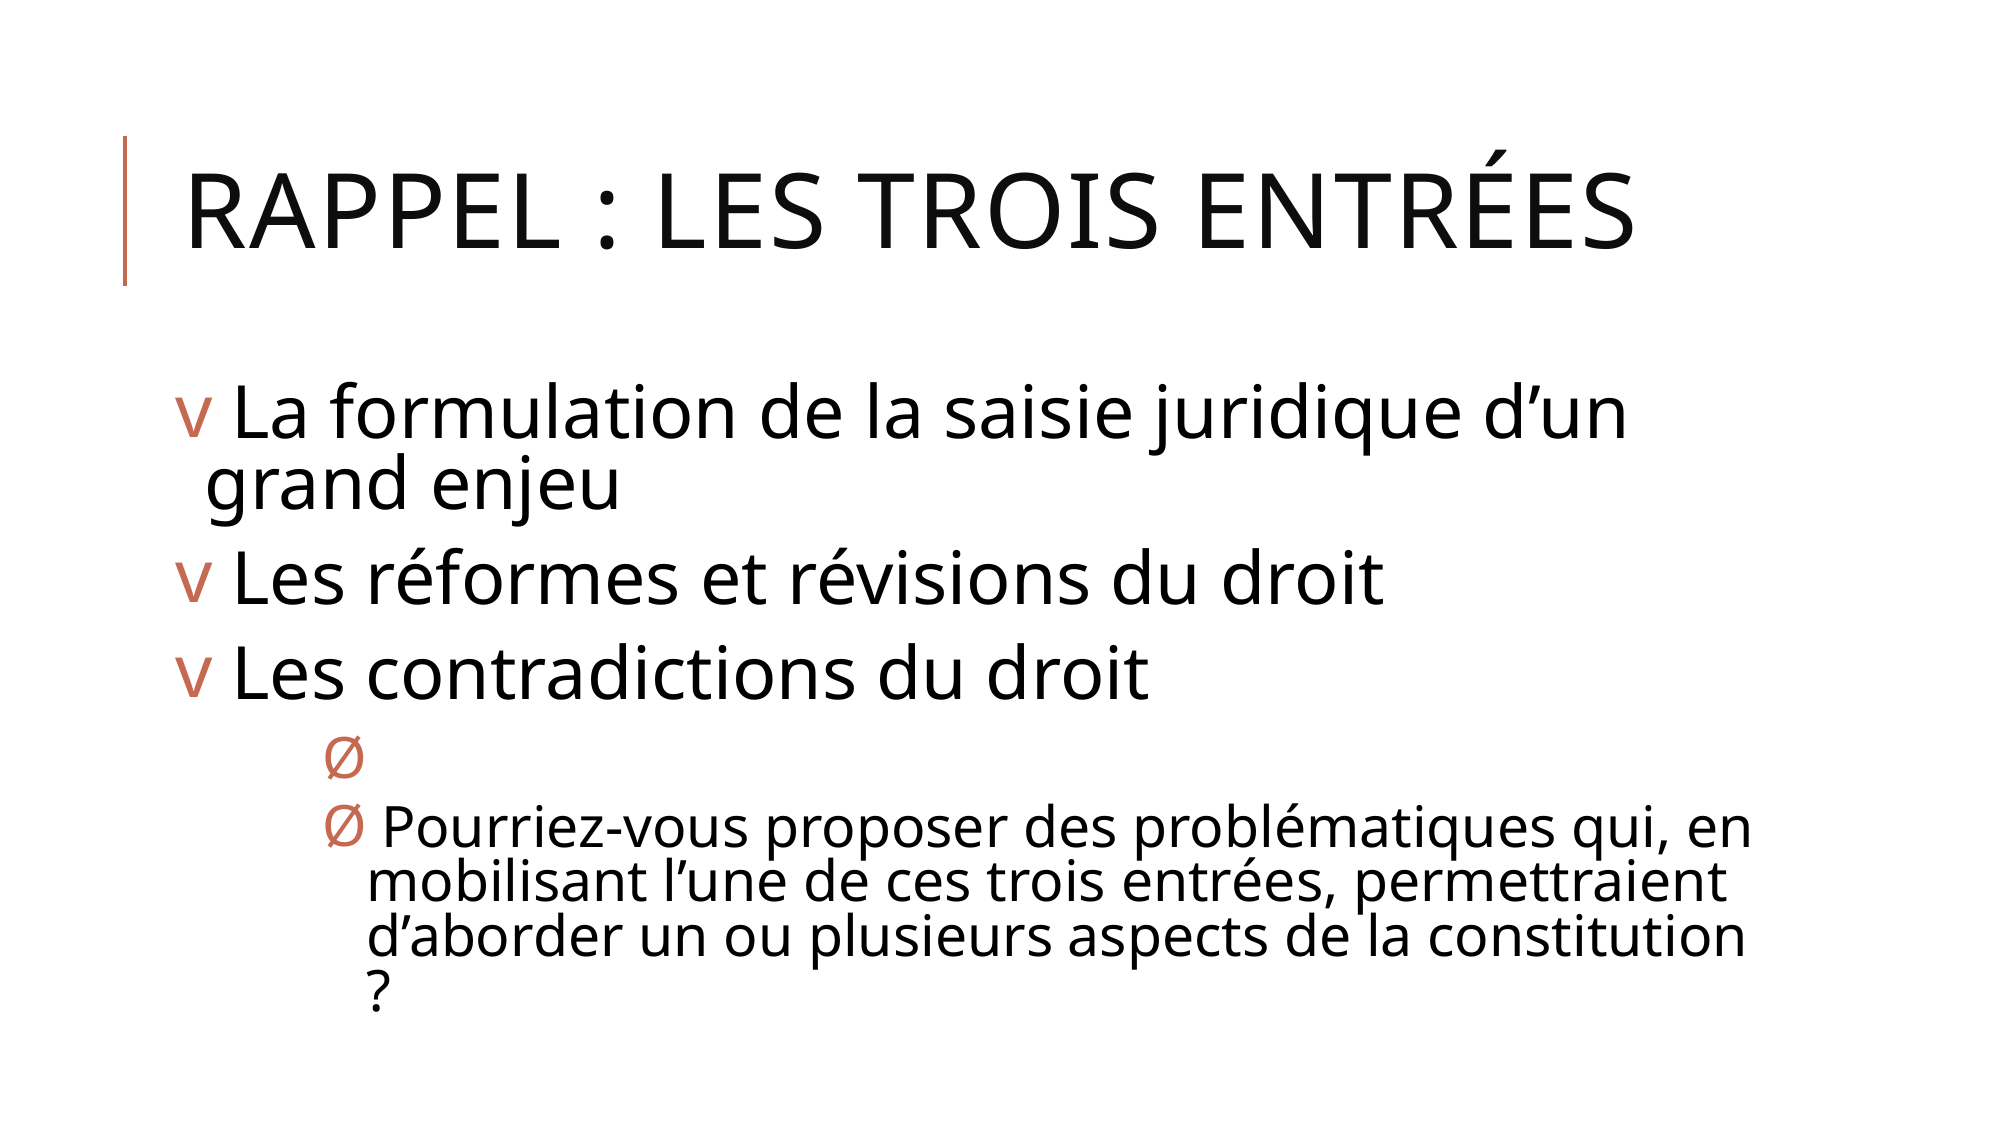

# Rappel : Les trois entrées
 La formulation de la saisie juridique d’un grand enjeu
 Les réformes et révisions du droit
 Les contradictions du droit
 Pourriez-vous proposer des problématiques qui, en mobilisant l’une de ces trois entrées, permettraient d’aborder un ou plusieurs aspects de la constitution ?